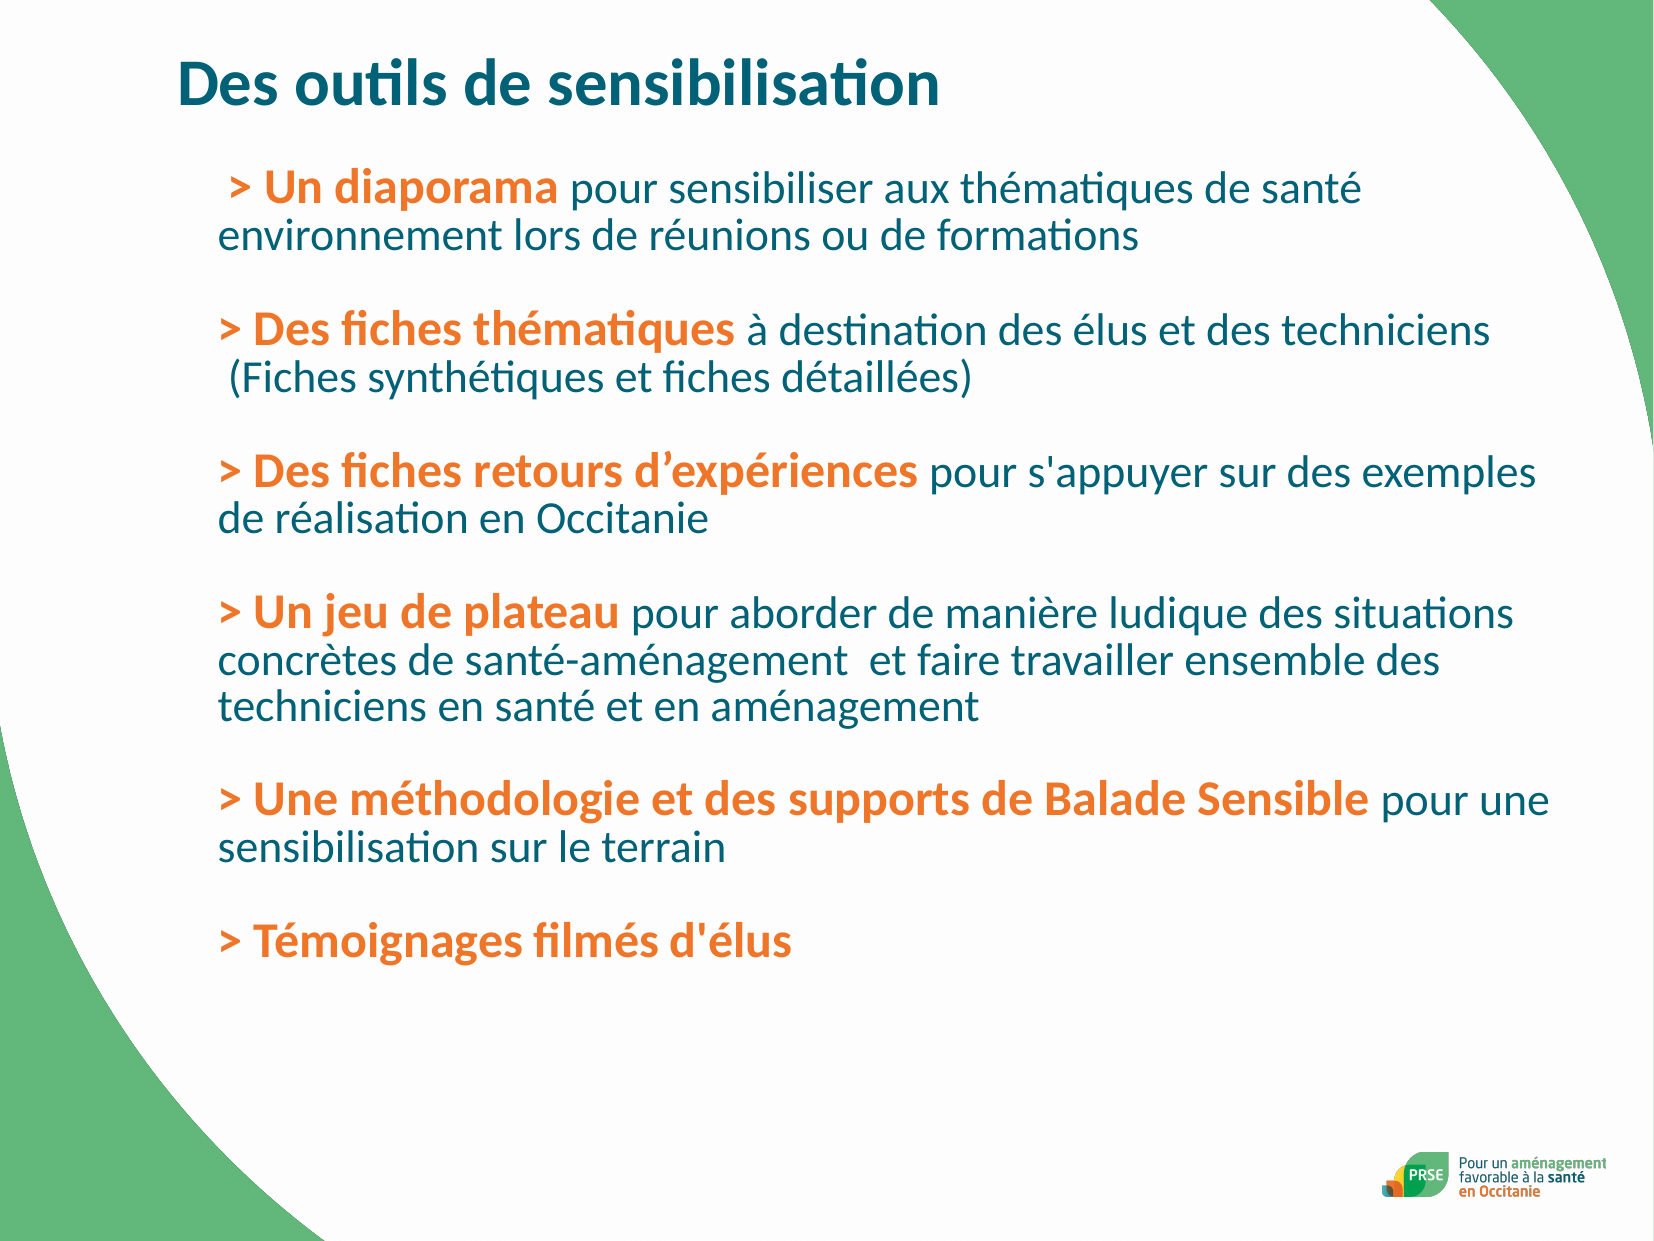

# Des outils de sensibilisation
 > Un diaporama pour sensibiliser aux thématiques de santé environnement lors de réunions ou de formations
> Des fiches thématiques à destination des élus et des techniciens
 (Fiches synthétiques et fiches détaillées)
> Des fiches retours d’expériences pour s'appuyer sur des exemples de réalisation en Occitanie
> Un jeu de plateau pour aborder de manière ludique des situations concrètes de santé-aménagement et faire travailler ensemble des techniciens en santé et en aménagement
> Une méthodologie et des supports de Balade Sensible pour une sensibilisation sur le terrain
> Témoignages filmés d'élus